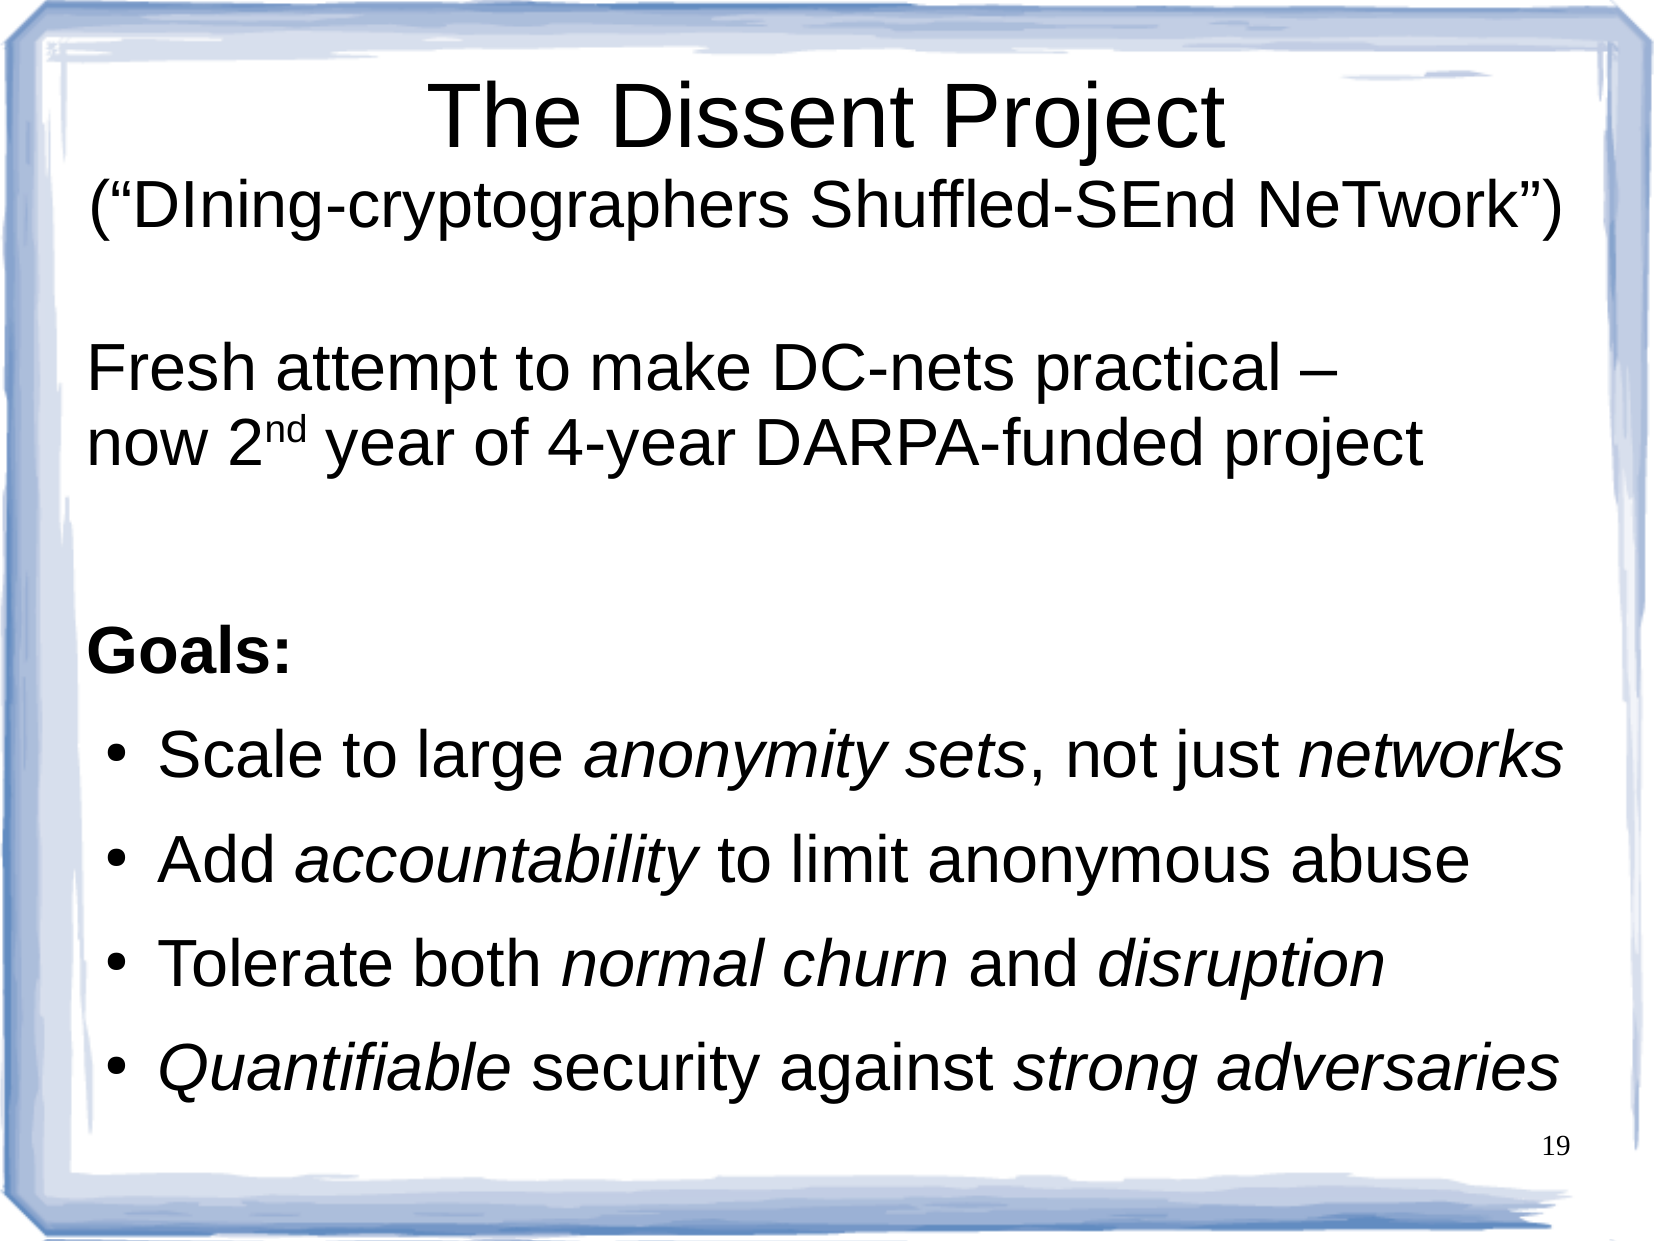

# The Dissent Project (“DIning-cryptographers Shuffled-SEnd NeTwork”)
Fresh attempt to make DC-nets practical –
now 2nd year of 4-year DARPA-funded project
Goals:
Scale to large anonymity sets, not just networks
Add accountability to limit anonymous abuse
Tolerate both normal churn and disruption
Quantifiable security against strong adversaries
19